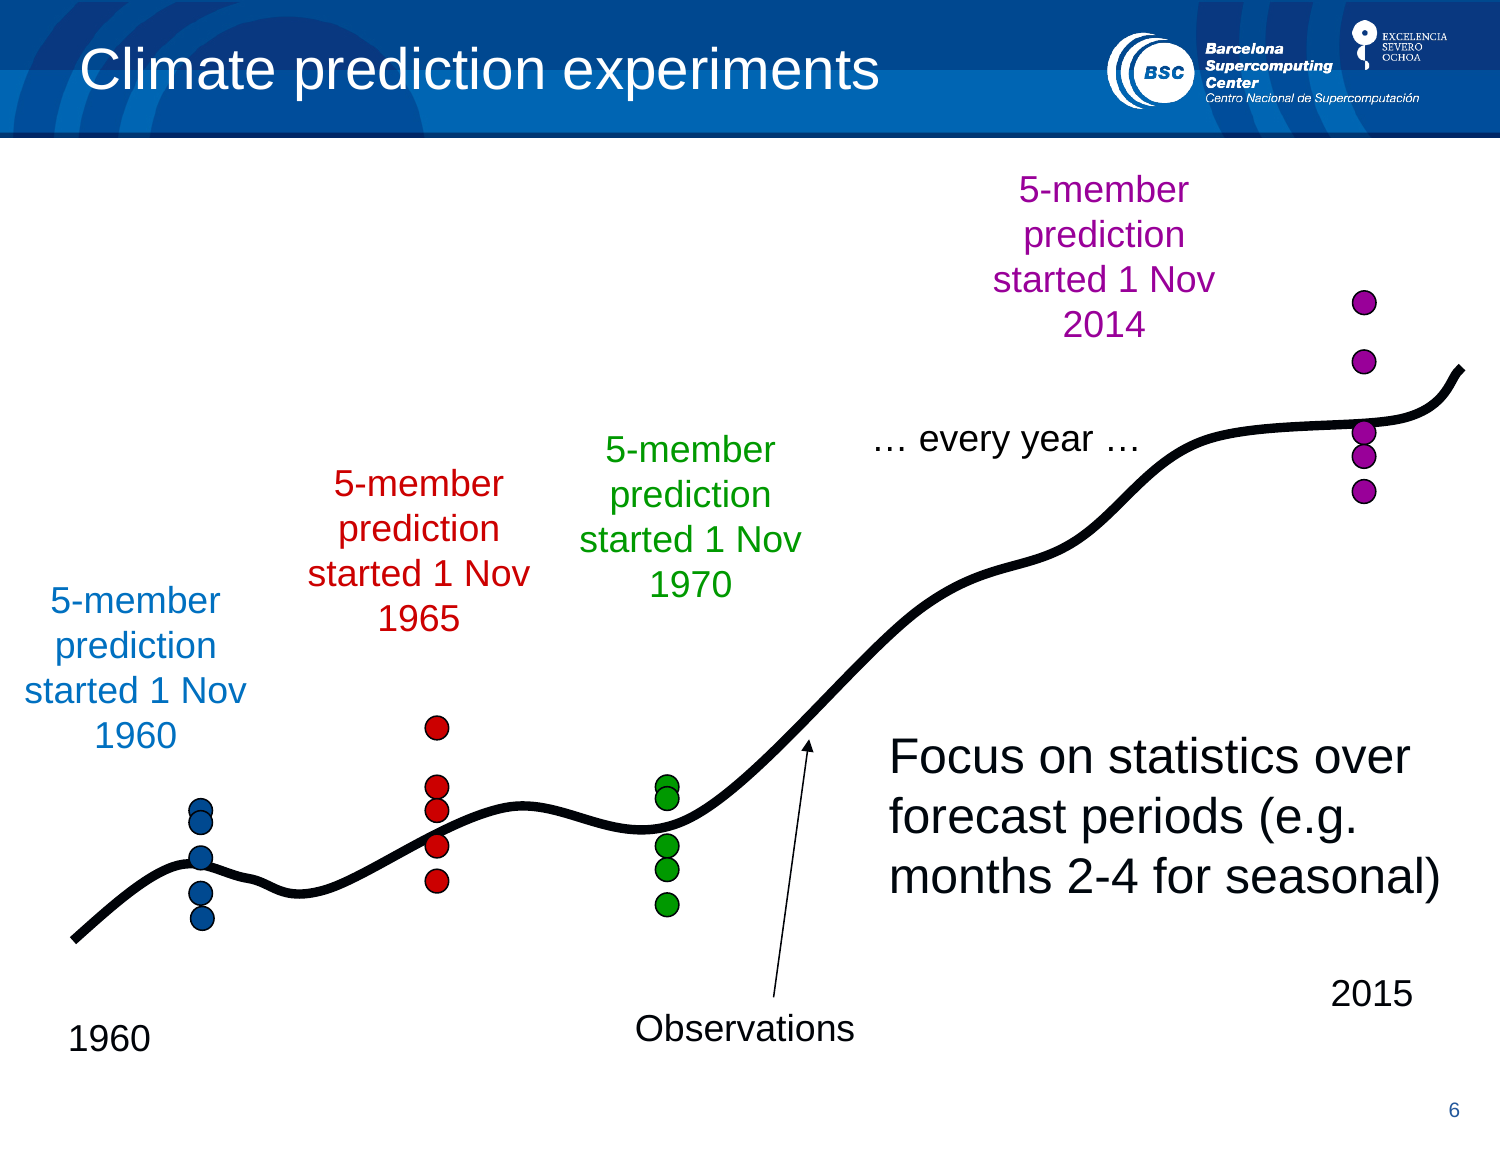

# Climate prediction experiments
5-member prediction started 1 Nov 2014
… every year …
5-member prediction started 1 Nov 1970
5-member prediction started 1 Nov 1965
5-member prediction started 1 Nov 1960
Focus on statistics over forecast periods (e.g. months 2-4 for seasonal)
 1960
 2015
Observations